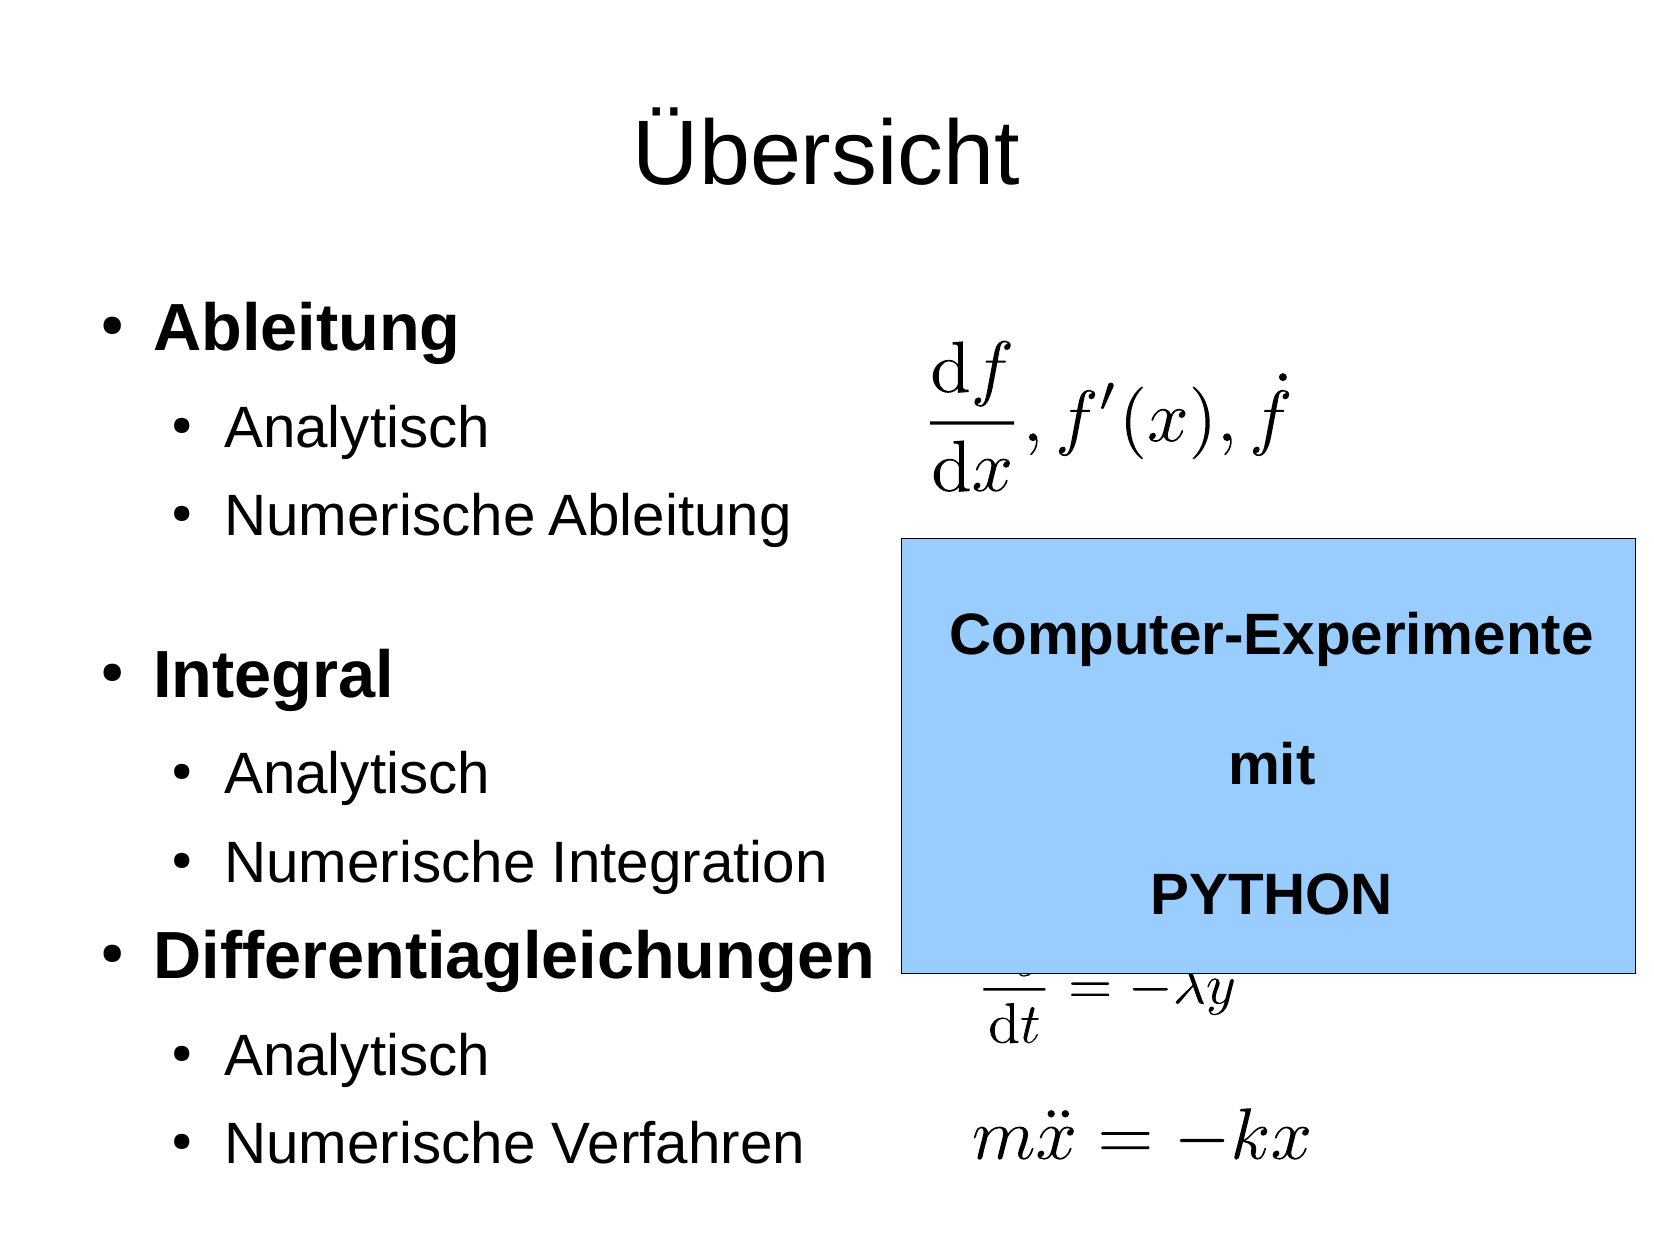

# Übersicht
Ableitung
Analytisch
Numerische Ableitung
Integral
Analytisch
Numerische Integration
Differentiagleichungen
Analytisch
Numerische Verfahren
Computer-Experimente
mit
PYTHON